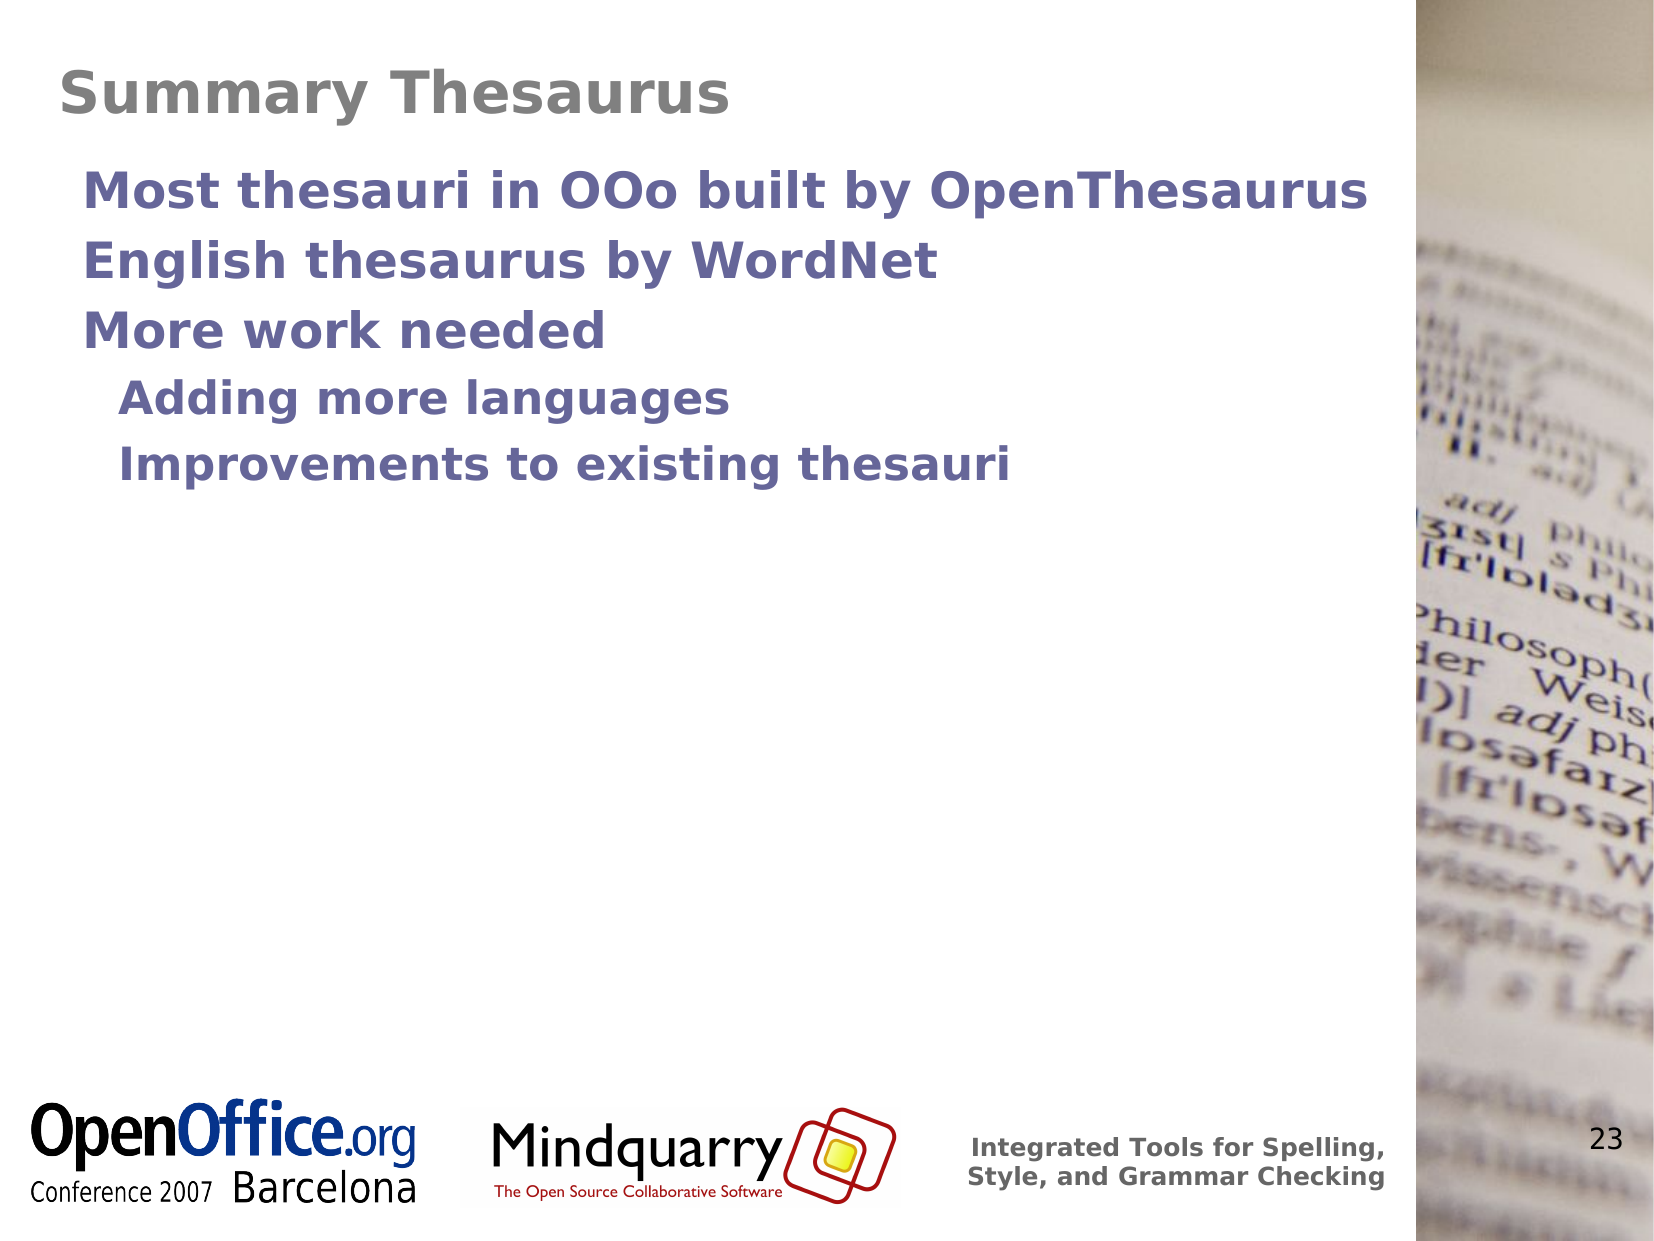

Summary Thesaurus
Most thesauri in OOo built by OpenThesaurus
English thesaurus by WordNet
More work needed
Adding more languages
Improvements to existing thesauri
23
#